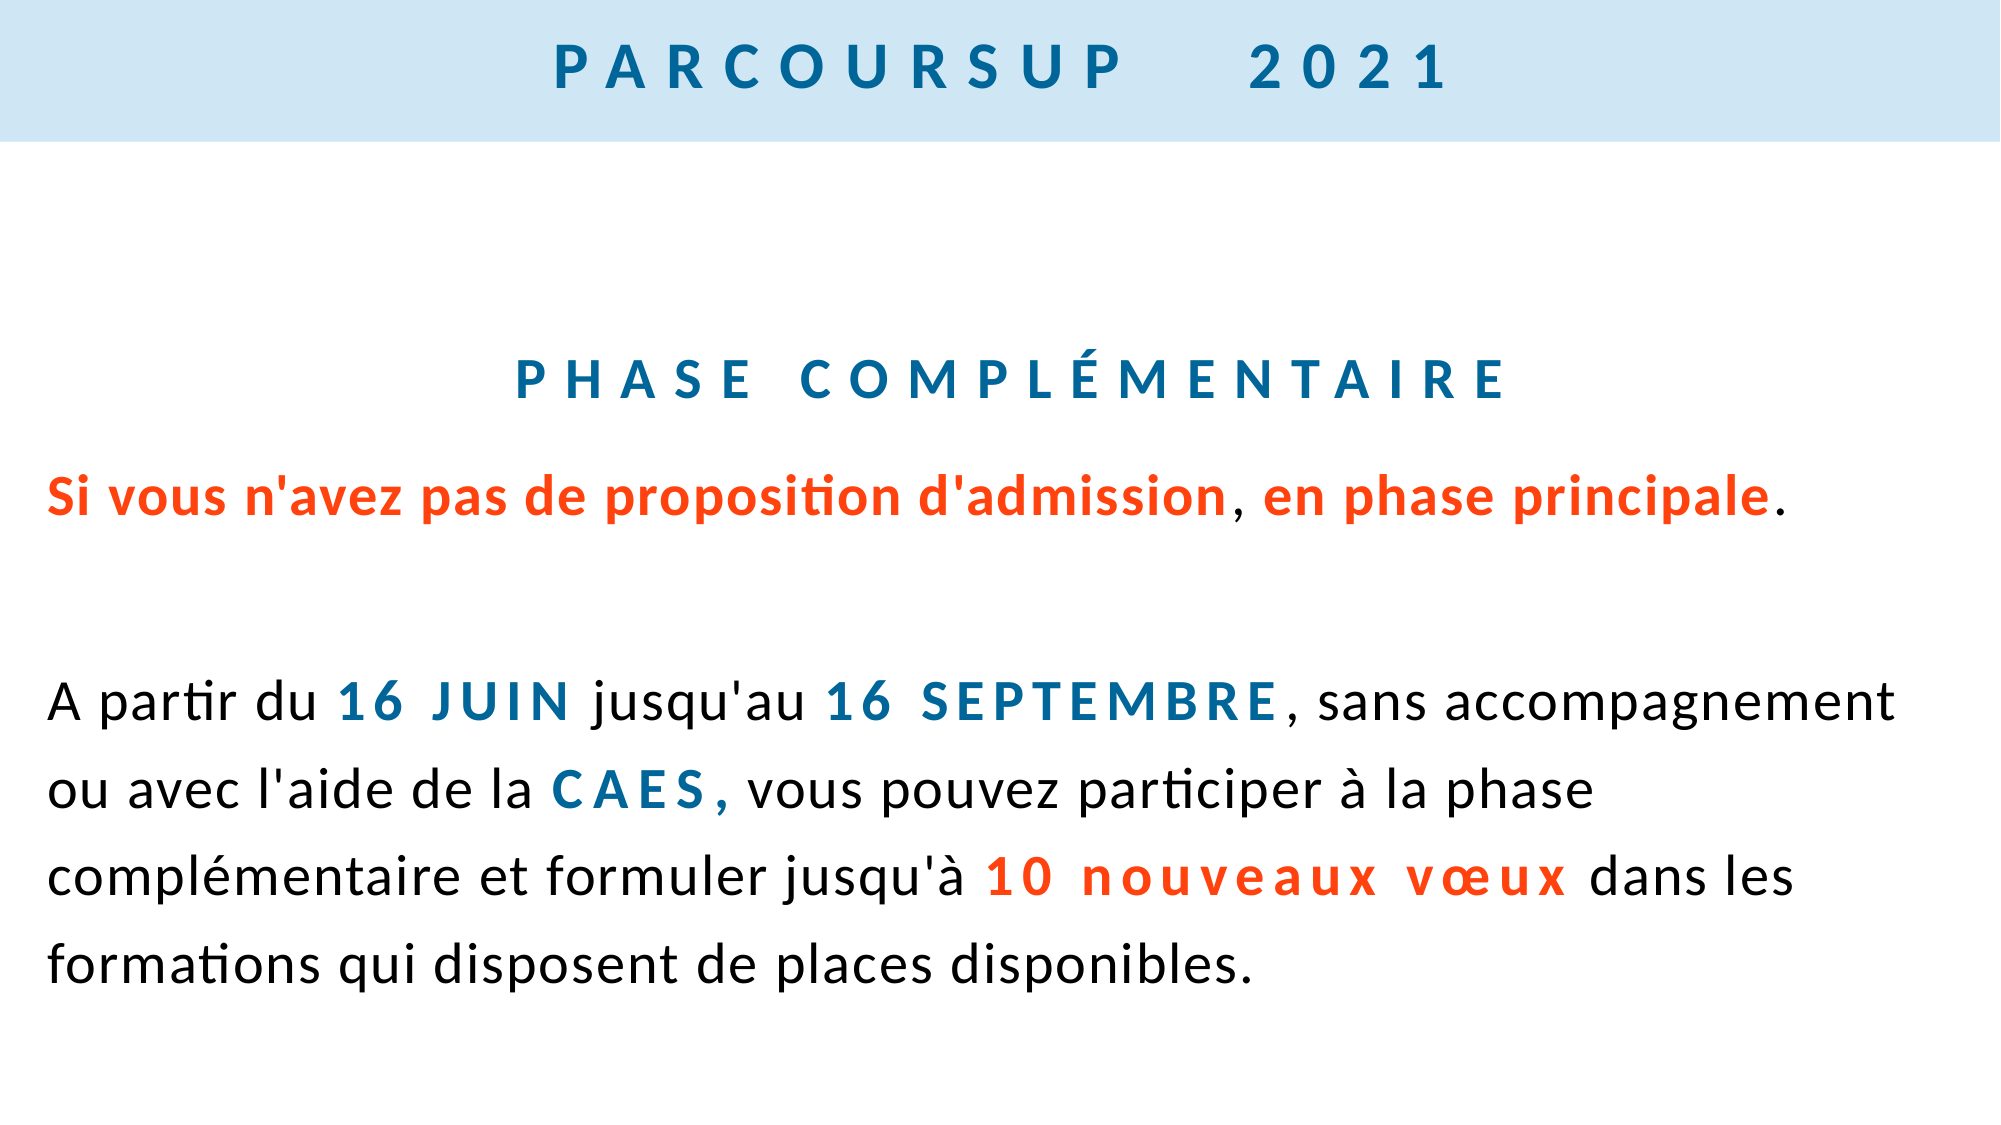

# PARCOURSUP 2021
PHASE COMPLÉMENTAIRE
Si vous n'avez pas de proposition d'admission, en phase principale.
A partir du 16 JUIN jusqu'au 16 SEPTEMBRE, sans accompagnement ou avec l'aide de la CAES, vous pouvez participer à la phase complémentaire et formuler jusqu'à 10 nouveaux vœux dans les formations qui disposent de places disponibles.